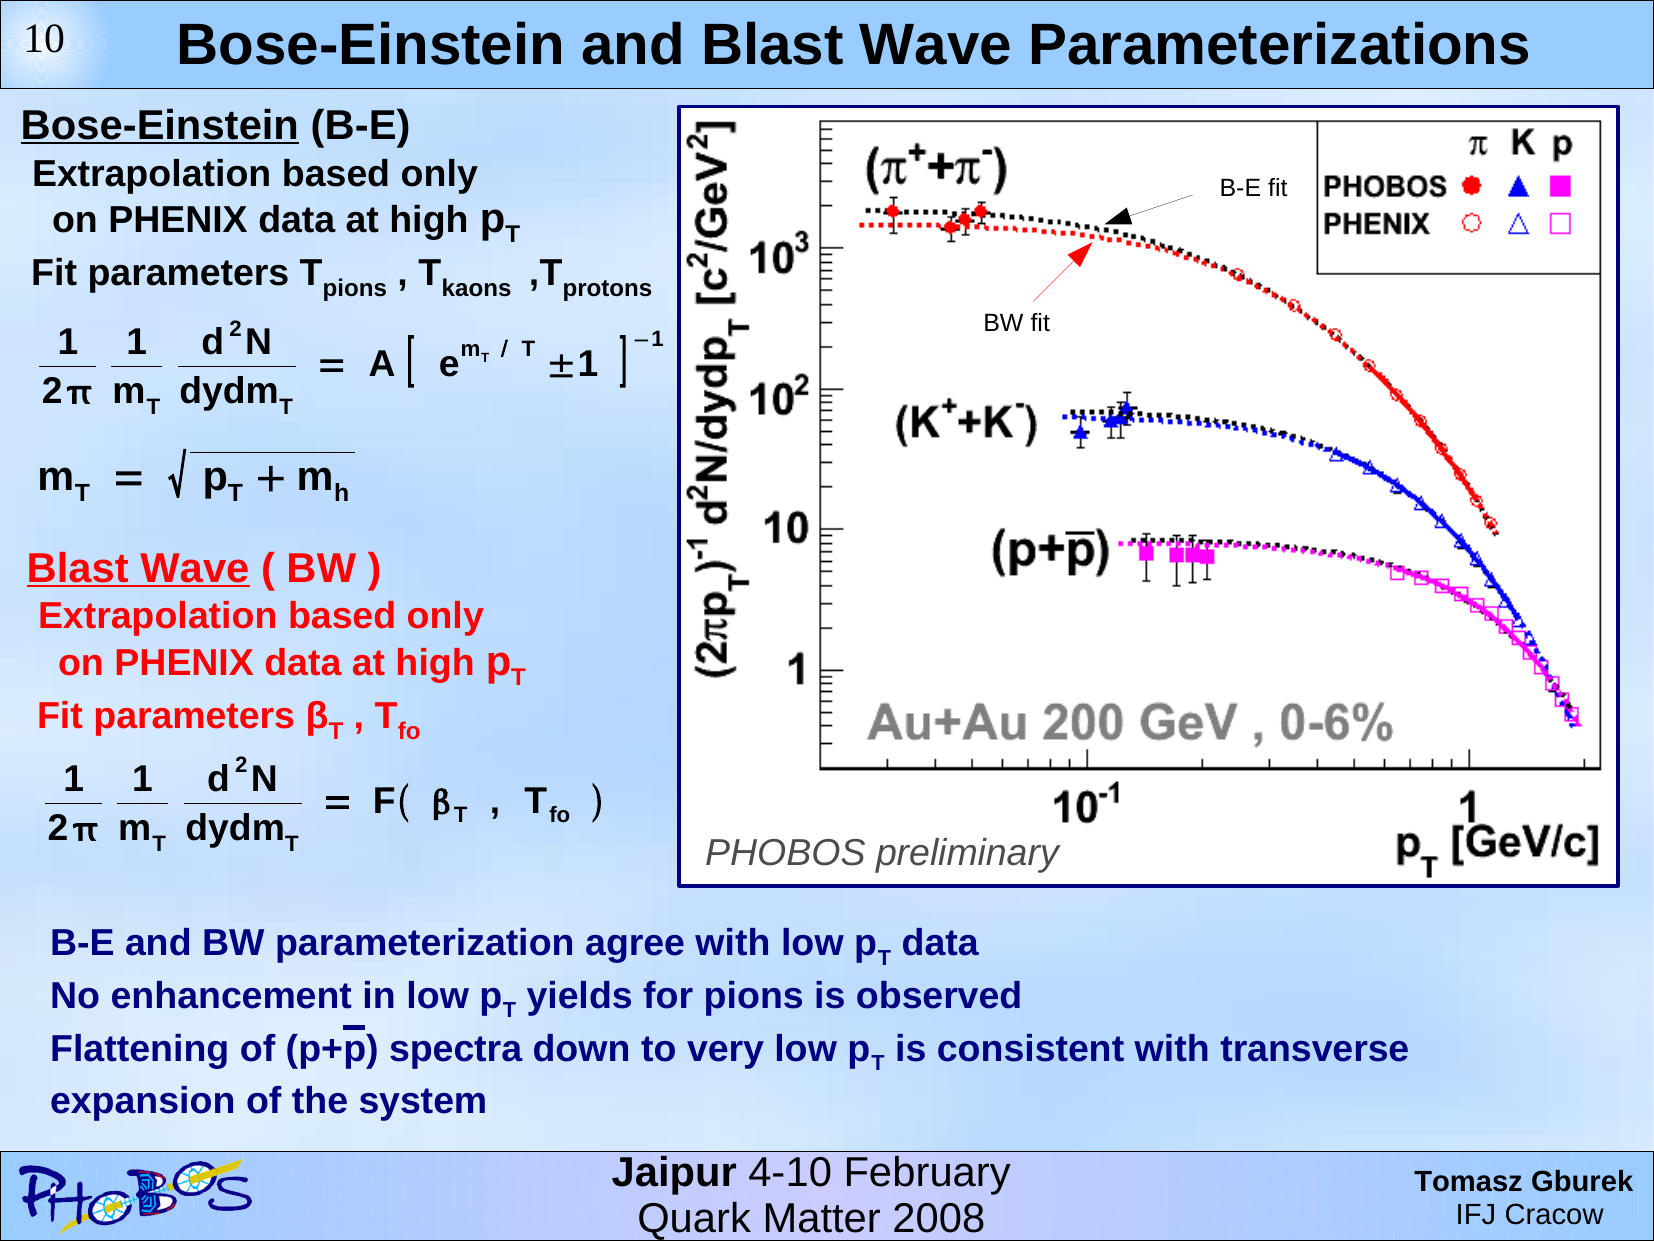

# Bose-Einstein and Blast Wave Parameterizations
10
Bose-Einstein (B-E)
 Extrapolation based only
 on PHENIX data at high pT
 Fit parameters Tpions , Tkaons ,Tprotons
B-E fit
BW fit
Blast Wave ( BW )
 Extrapolation based only
 on PHENIX data at high pT
 Fit parameters βT , Tfo
PHOBOS preliminary
B-E and BW parameterization agree with low pT data
No enhancement in low pT yields for pions is observed
Flattening of (p+p) spectra down to very low pT is consistent with transverse expansion of the system